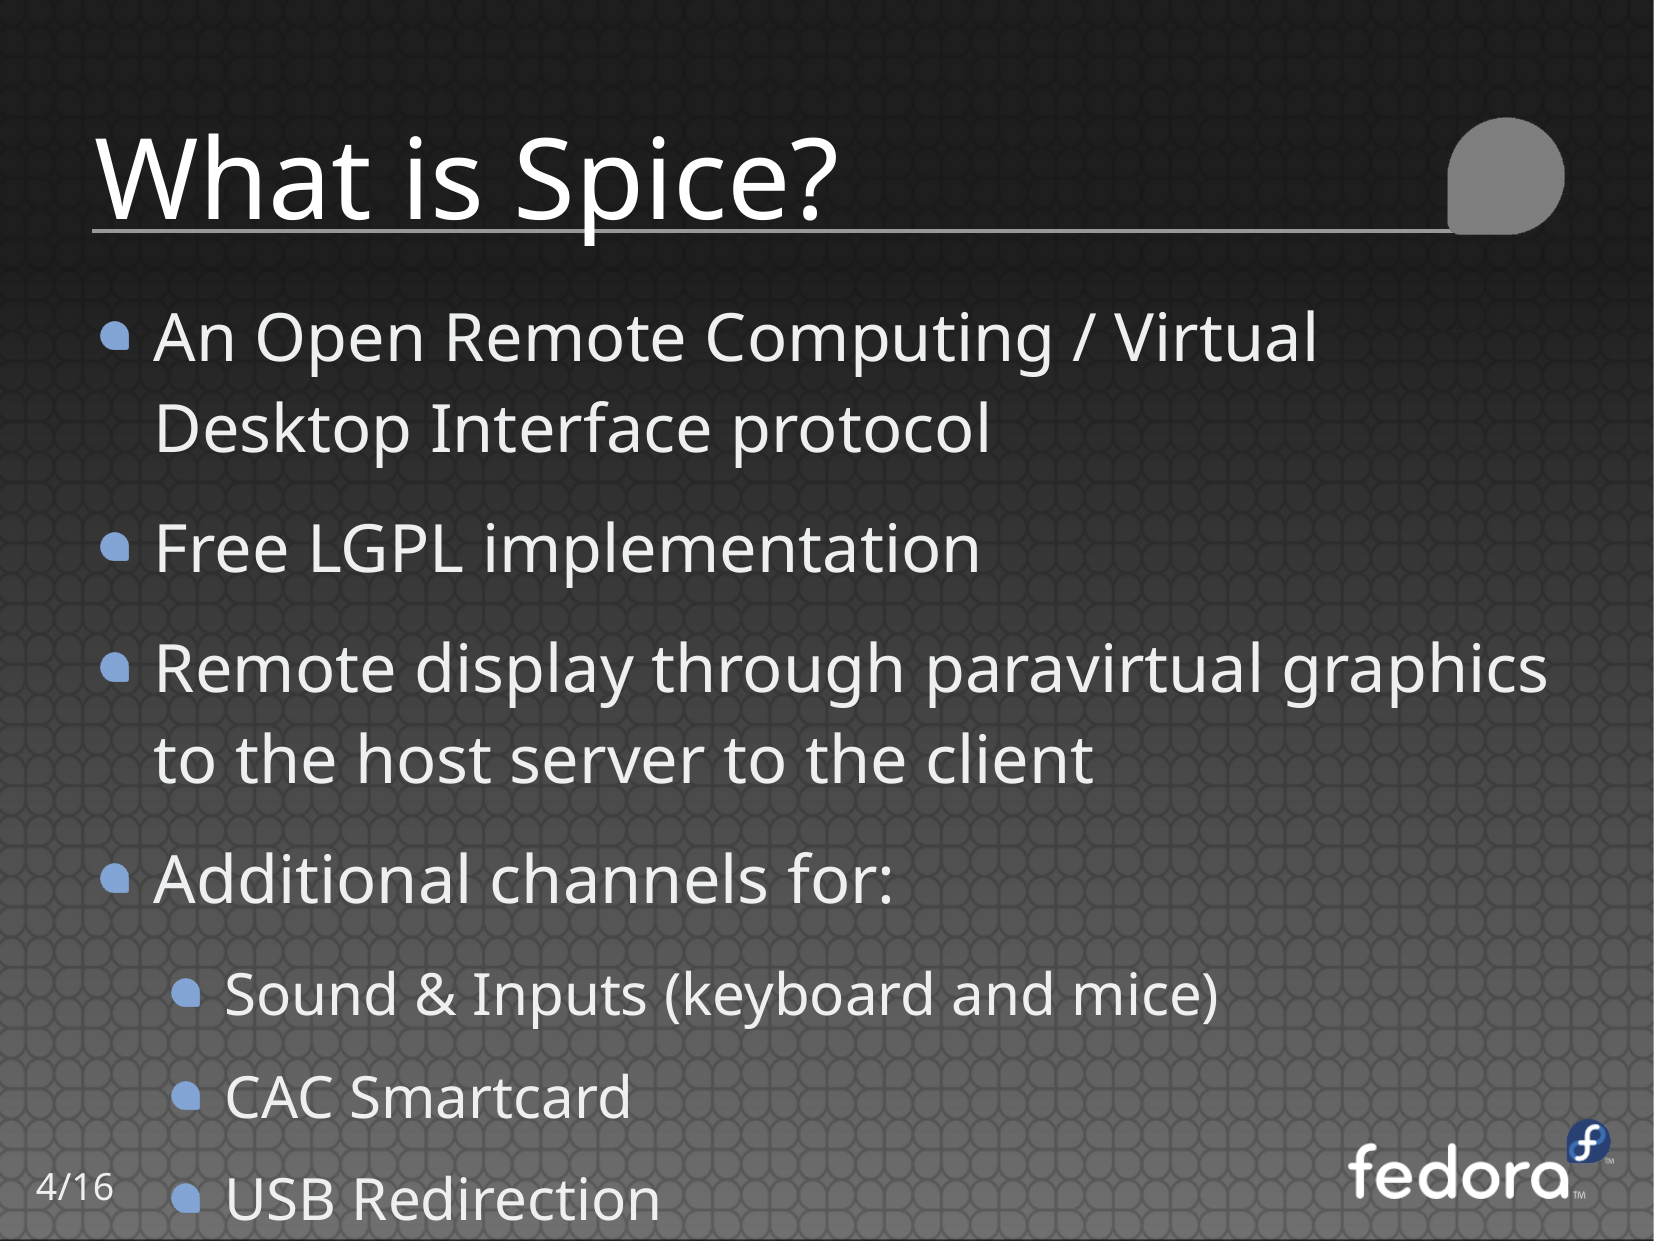

What is Spice?
# An Open Remote Computing / Virtual Desktop Interface protocol
Free LGPL implementation
Remote display through paravirtual graphics to the host server to the client
Additional channels for:
Sound & Inputs (keyboard and mice)
CAC Smartcard
USB Redirection
Future extenstions